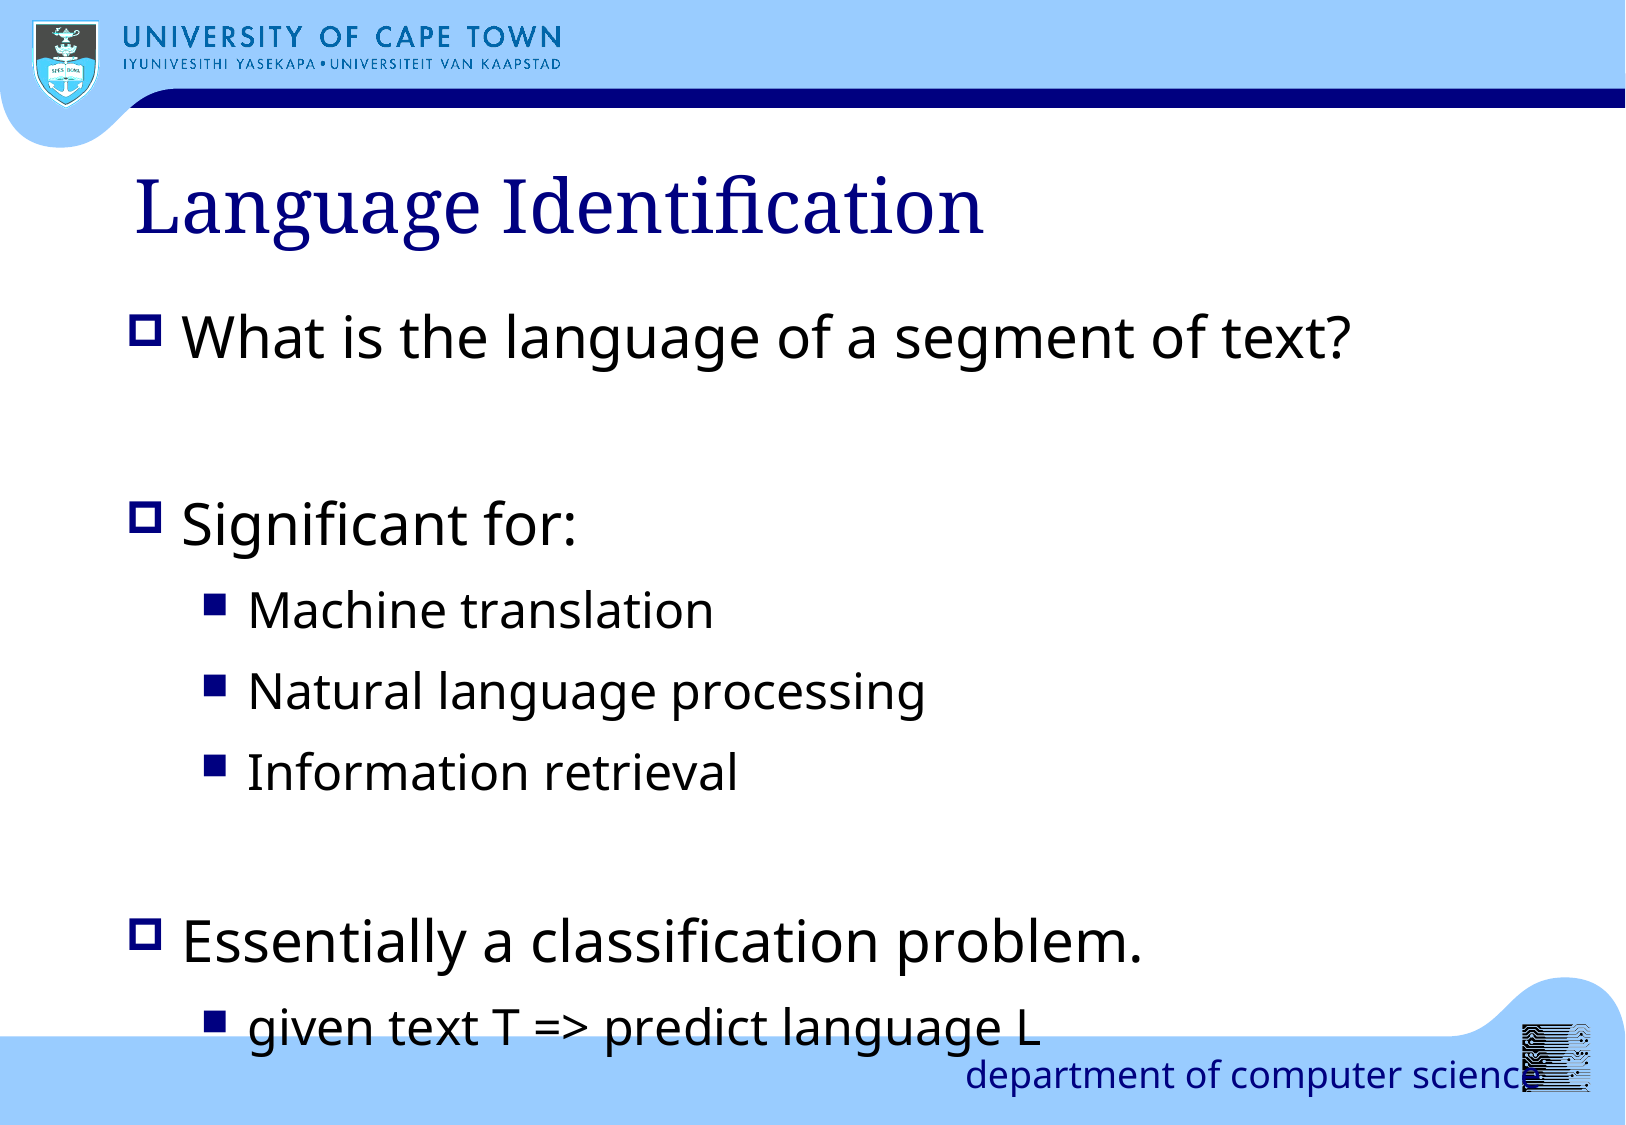

# Language Identification
What is the language of a segment of text?
Significant for:
Machine translation
Natural language processing
Information retrieval
Essentially a classification problem.
given text T => predict language L